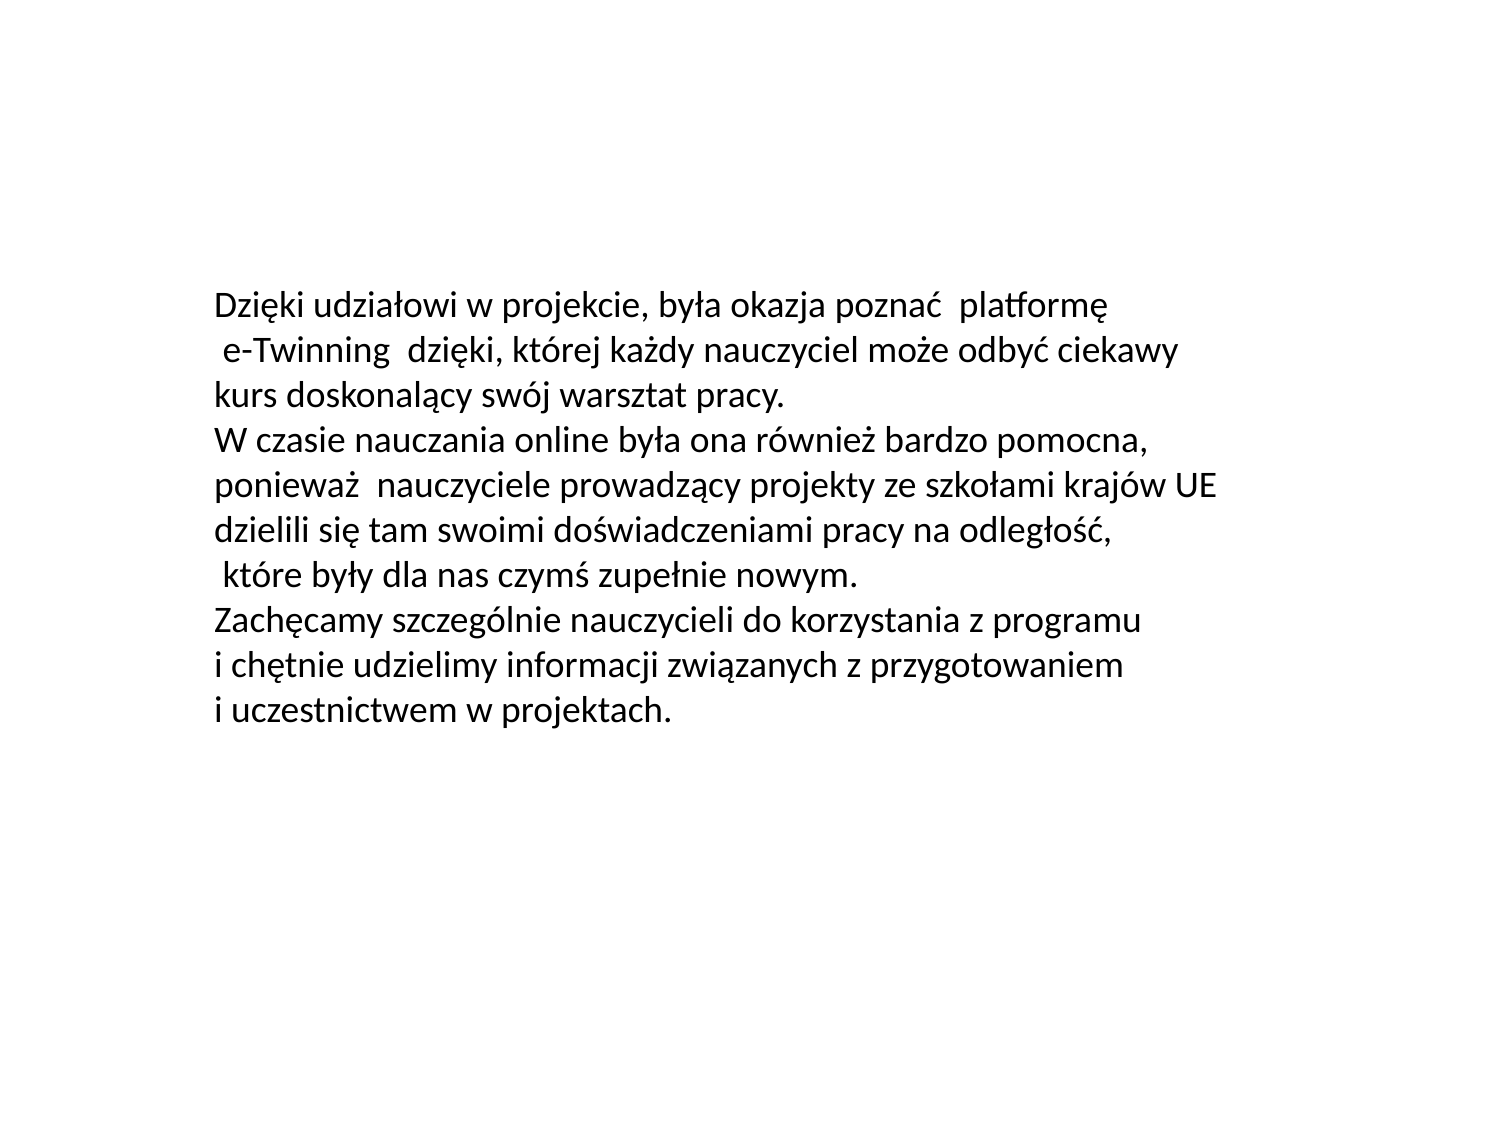

Dzięki udziałowi w projekcie, była okazja poznać platformę
 e-Twinning dzięki, której każdy nauczyciel może odbyć ciekawy kurs doskonalący swój warsztat pracy.
W czasie nauczania online była ona również bardzo pomocna, ponieważ nauczyciele prowadzący projekty ze szkołami krajów UE dzielili się tam swoimi doświadczeniami pracy na odległość,
 które były dla nas czymś zupełnie nowym.
Zachęcamy szczególnie nauczycieli do korzystania z programu
i chętnie udzielimy informacji związanych z przygotowaniem
i uczestnictwem w projektach.